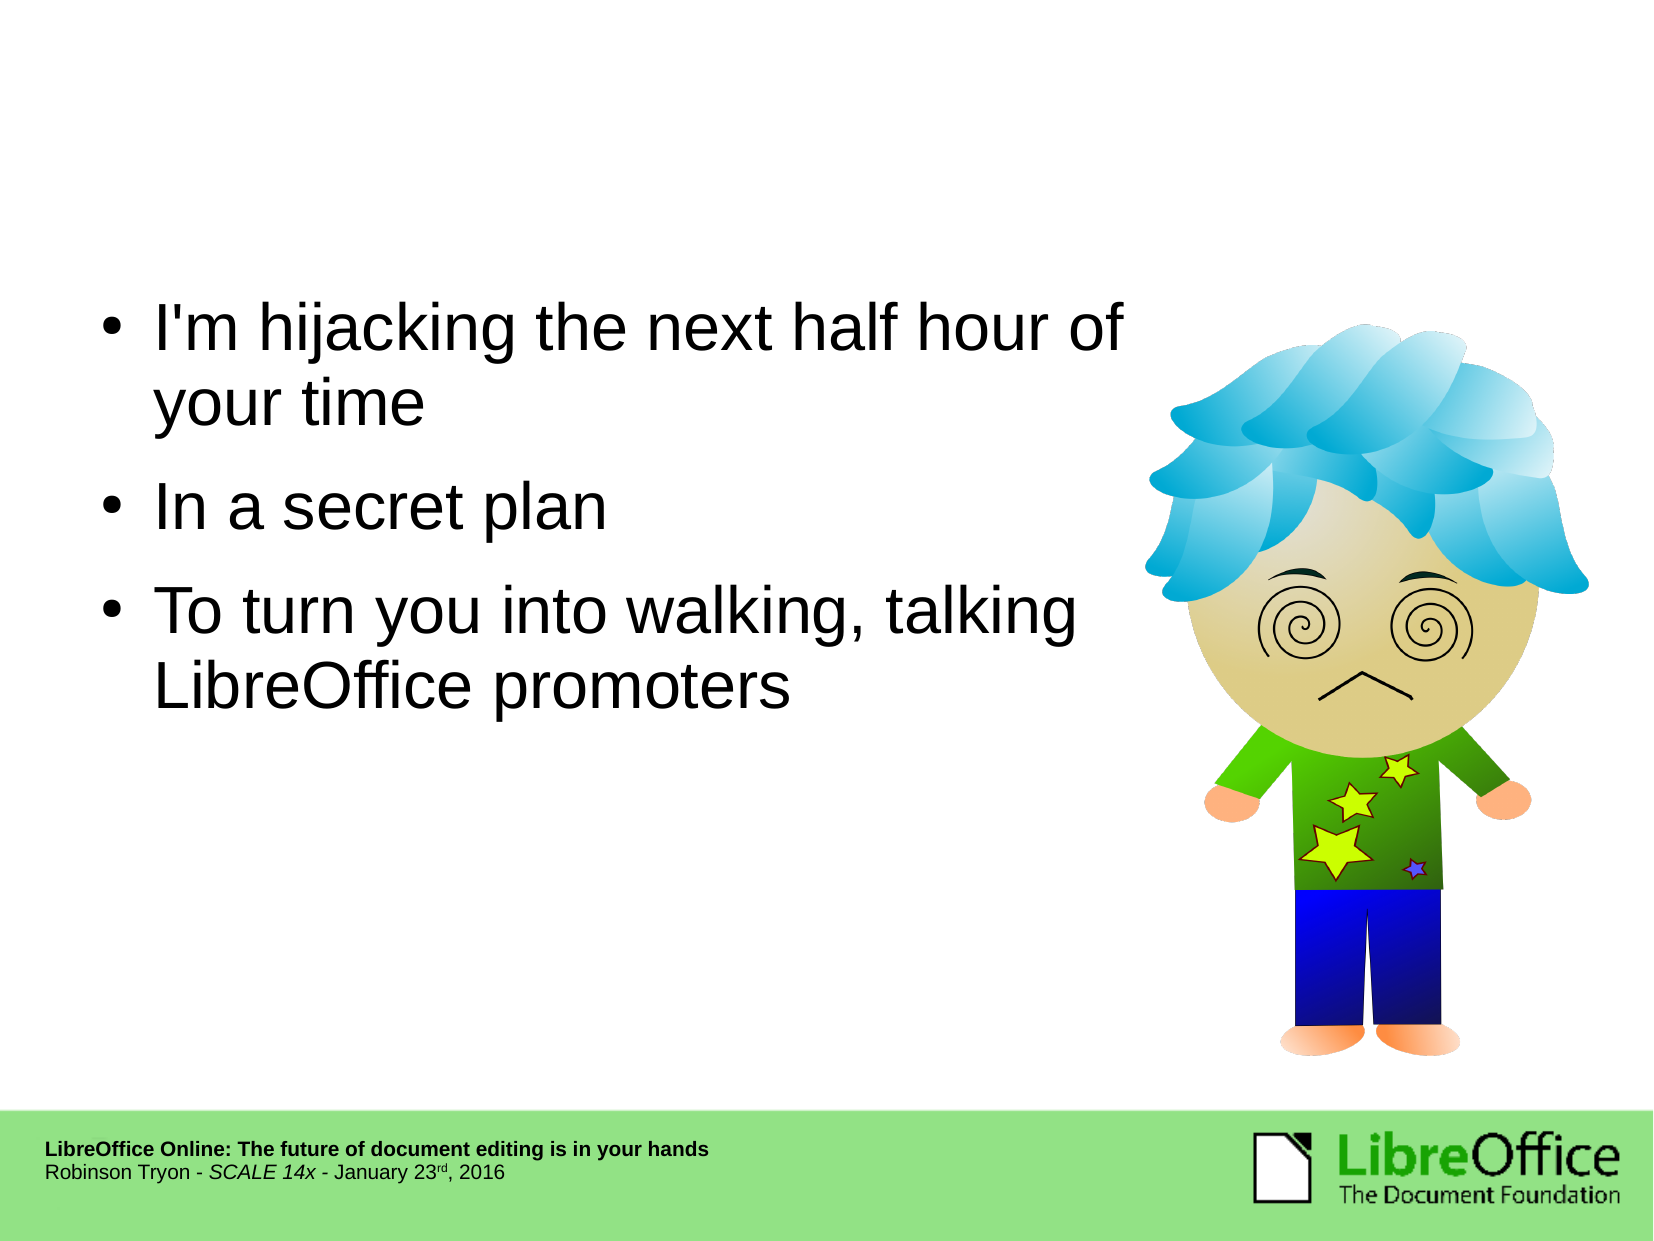

#
I'm hijacking the next half hour of your time
In a secret plan
To turn you into walking, talking LibreOffice promoters